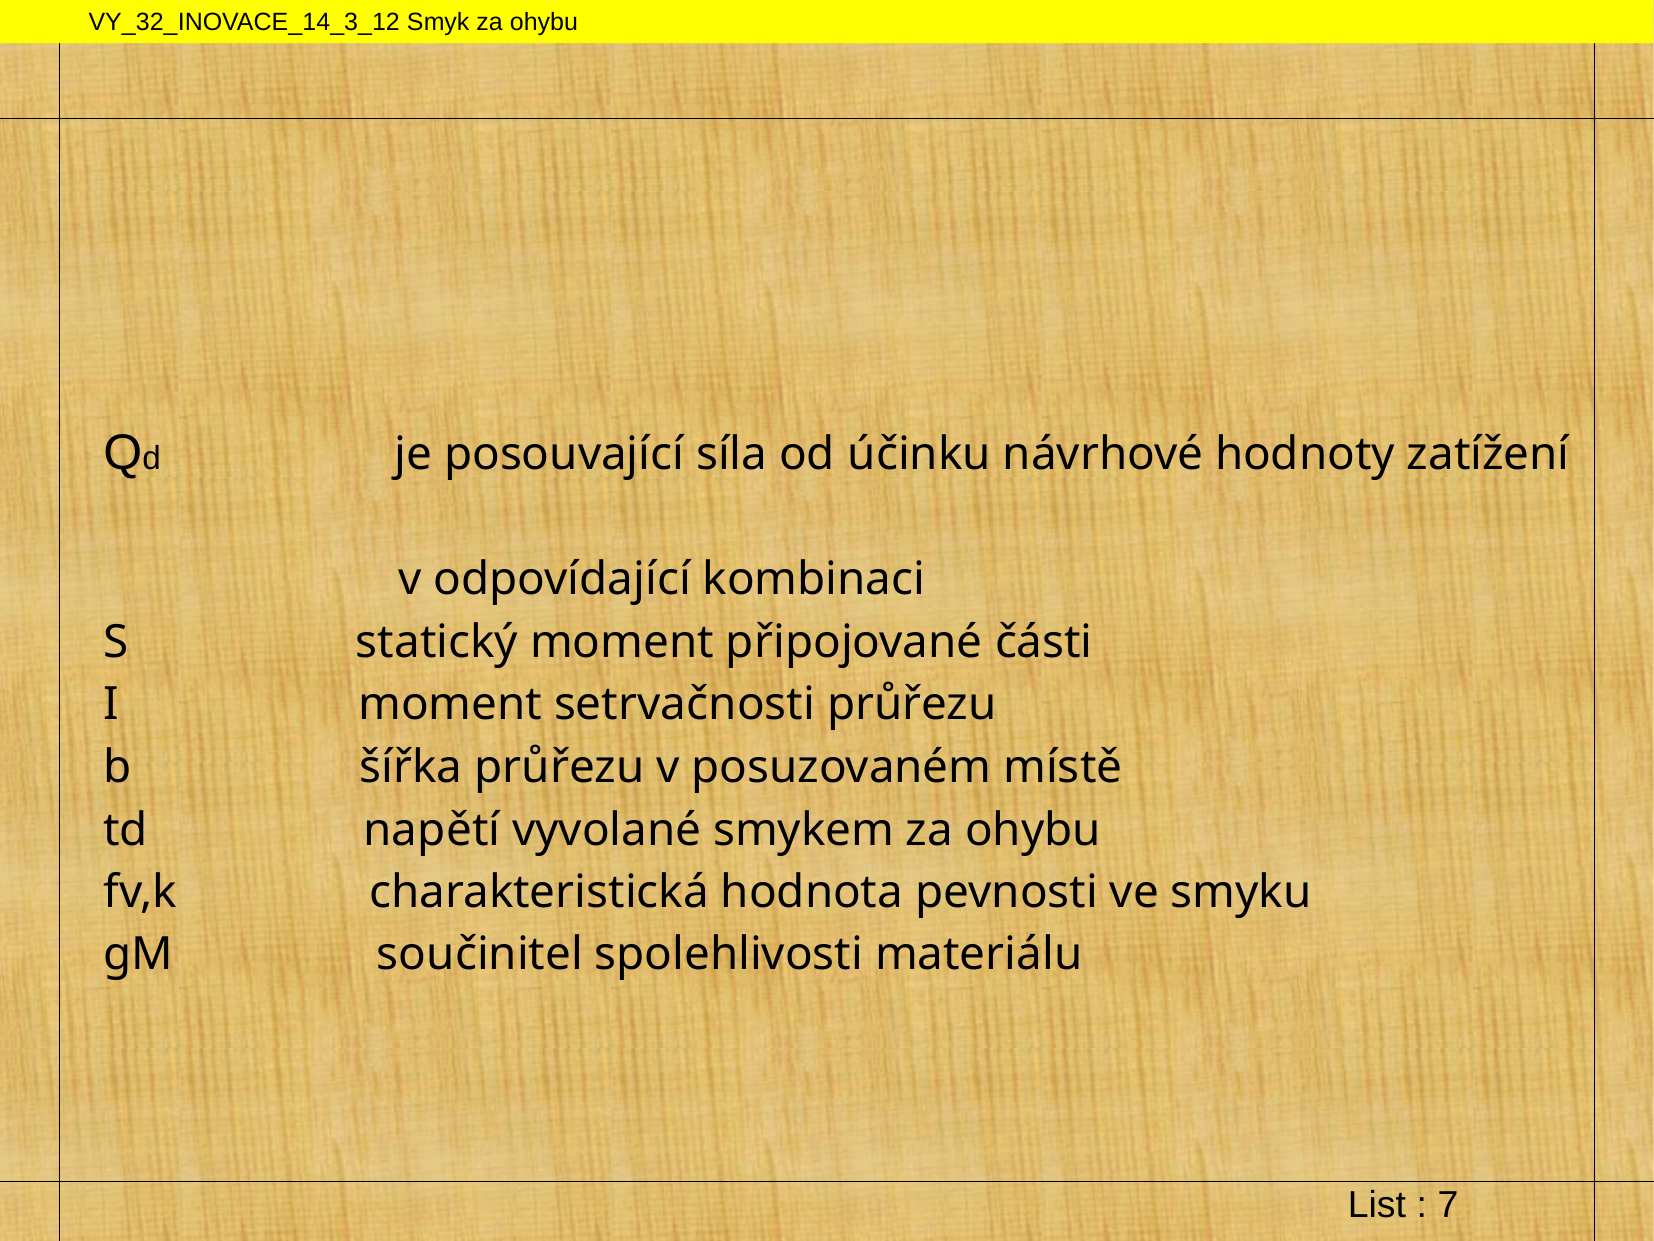

VY_32_INOVACE_14_3_12 Smyk za ohybu
Qd je posouvající síla od účinku návrhové hodnoty zatížení
				v odpovídající kombinaci
S statický moment připojované části
I moment setrvačnosti průřezu
b šířka průřezu v posuzovaném místě
td napětí vyvolané smykem za ohybu
fv,k charakteristická hodnota pevnosti ve smyku
gM součinitel spolehlivosti materiálu
List :